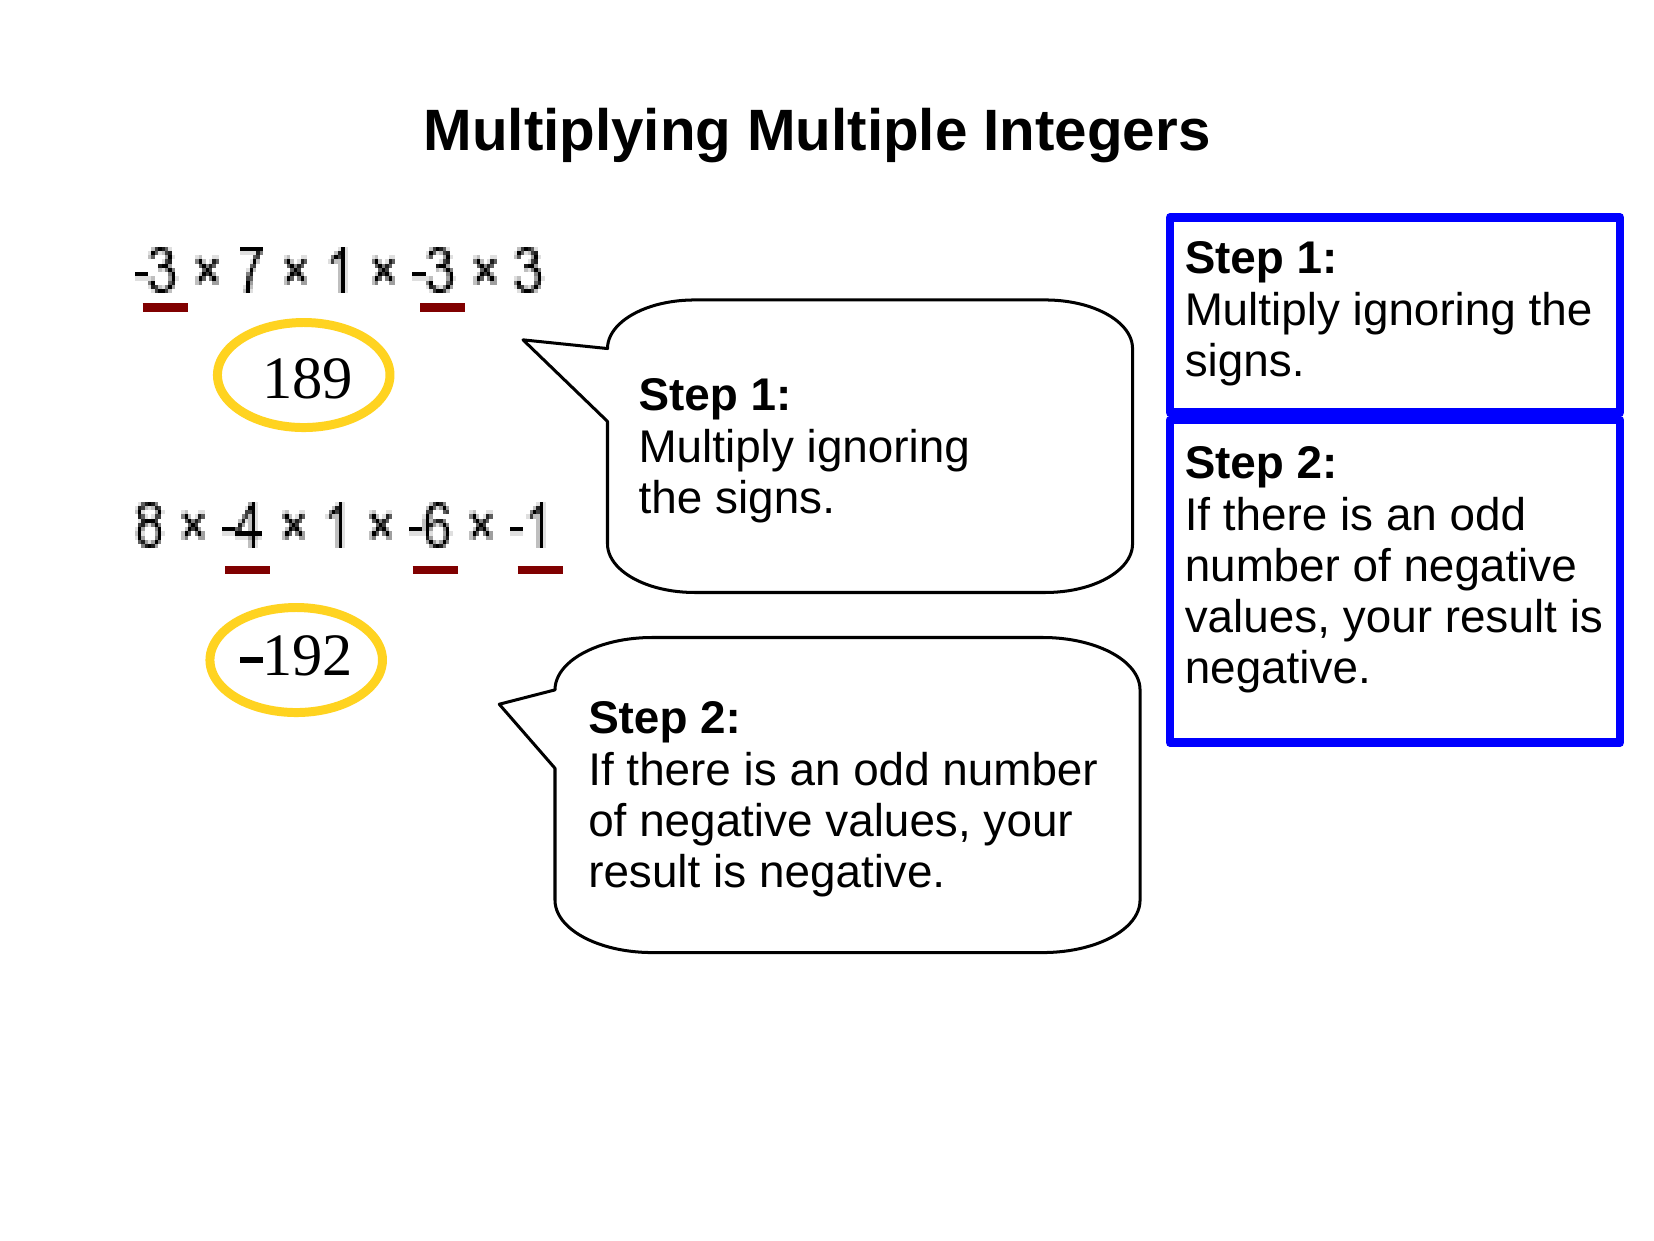

Multiplying Multiple Integers
Step 1:
Multiply ignoring the signs.
Step 2:
If there is an odd number of negative values, your result is negative.
Step 1:
Multiply ignoring
the signs.
Step 2:
If there is an odd number
of negative values, your
result is negative.